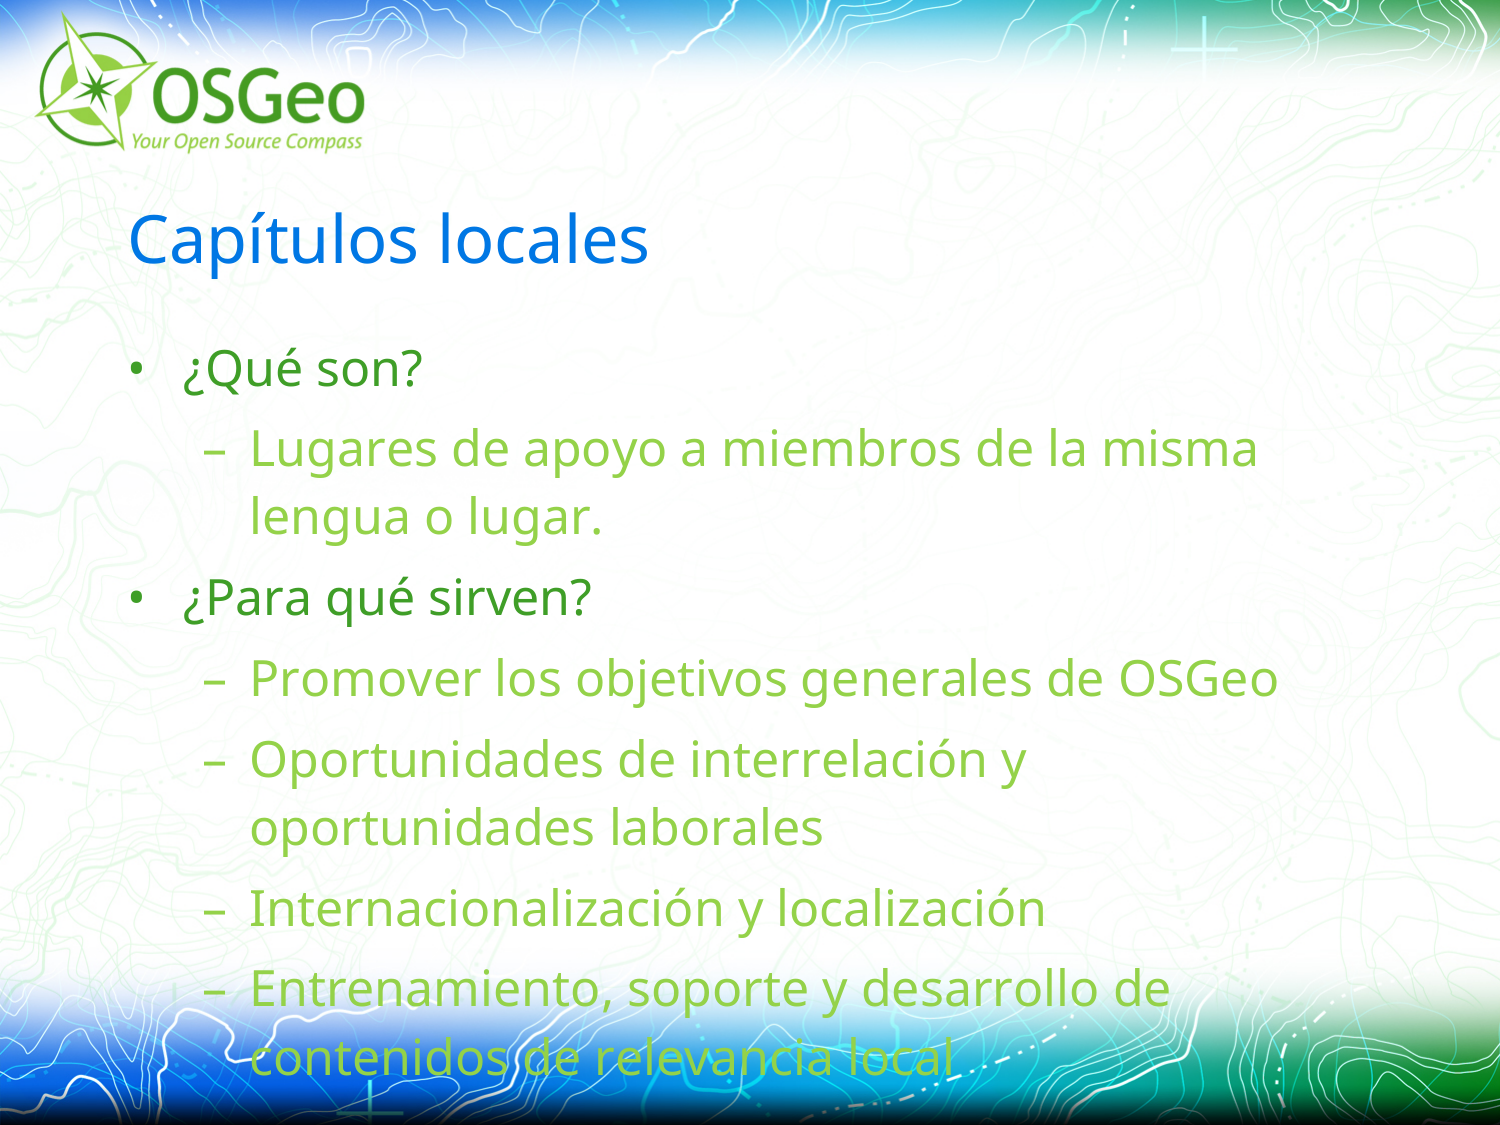

# Capítulos locales
¿Qué son?
Lugares de apoyo a miembros de la misma lengua o lugar.
¿Para qué sirven?
Promover los objetivos generales de OSGeo
Oportunidades de interrelación y oportunidades laborales
Internacionalización y localización
Entrenamiento, soporte y desarrollo de contenidos de relevancia local